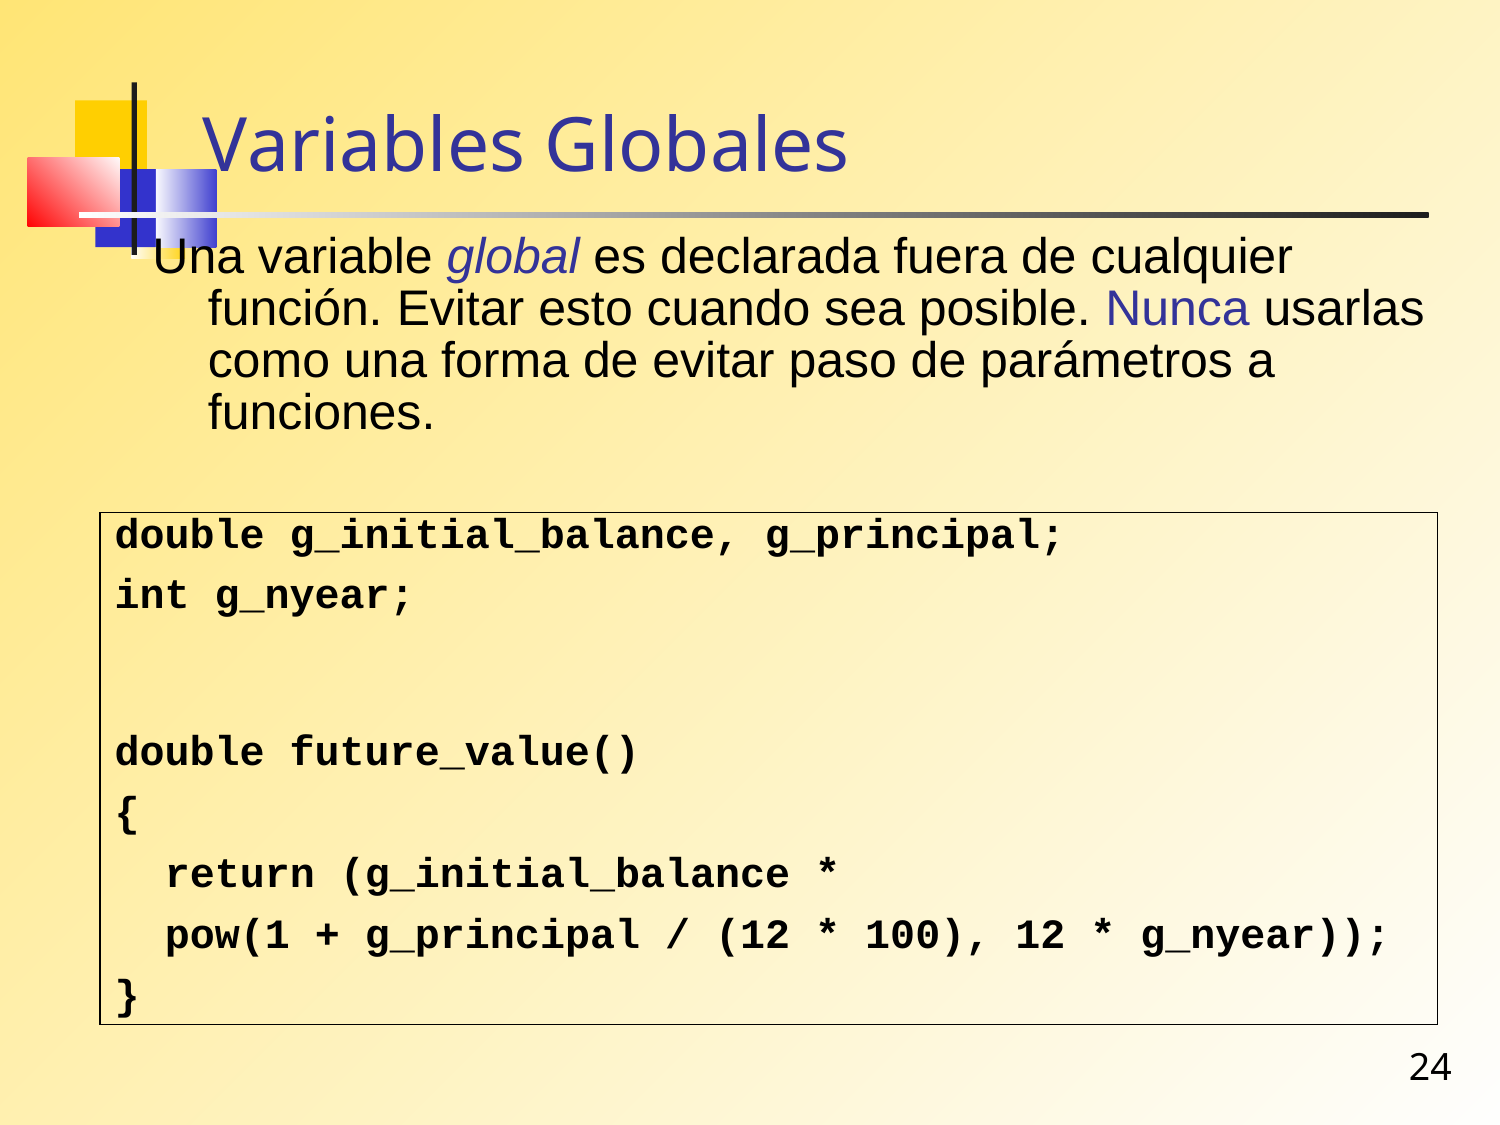

# Variables Globales
Una variable global es declarada fuera de cualquier función. Evitar esto cuando sea posible. Nunca usarlas como una forma de evitar paso de parámetros a funciones.
double g_initial_balance, g_principal;
int g_nyear;
double future_value()‏
{
 return (g_initial_balance *
 pow(1 + g_principal / (12 * 100), 12 * g_nyear));
}
24